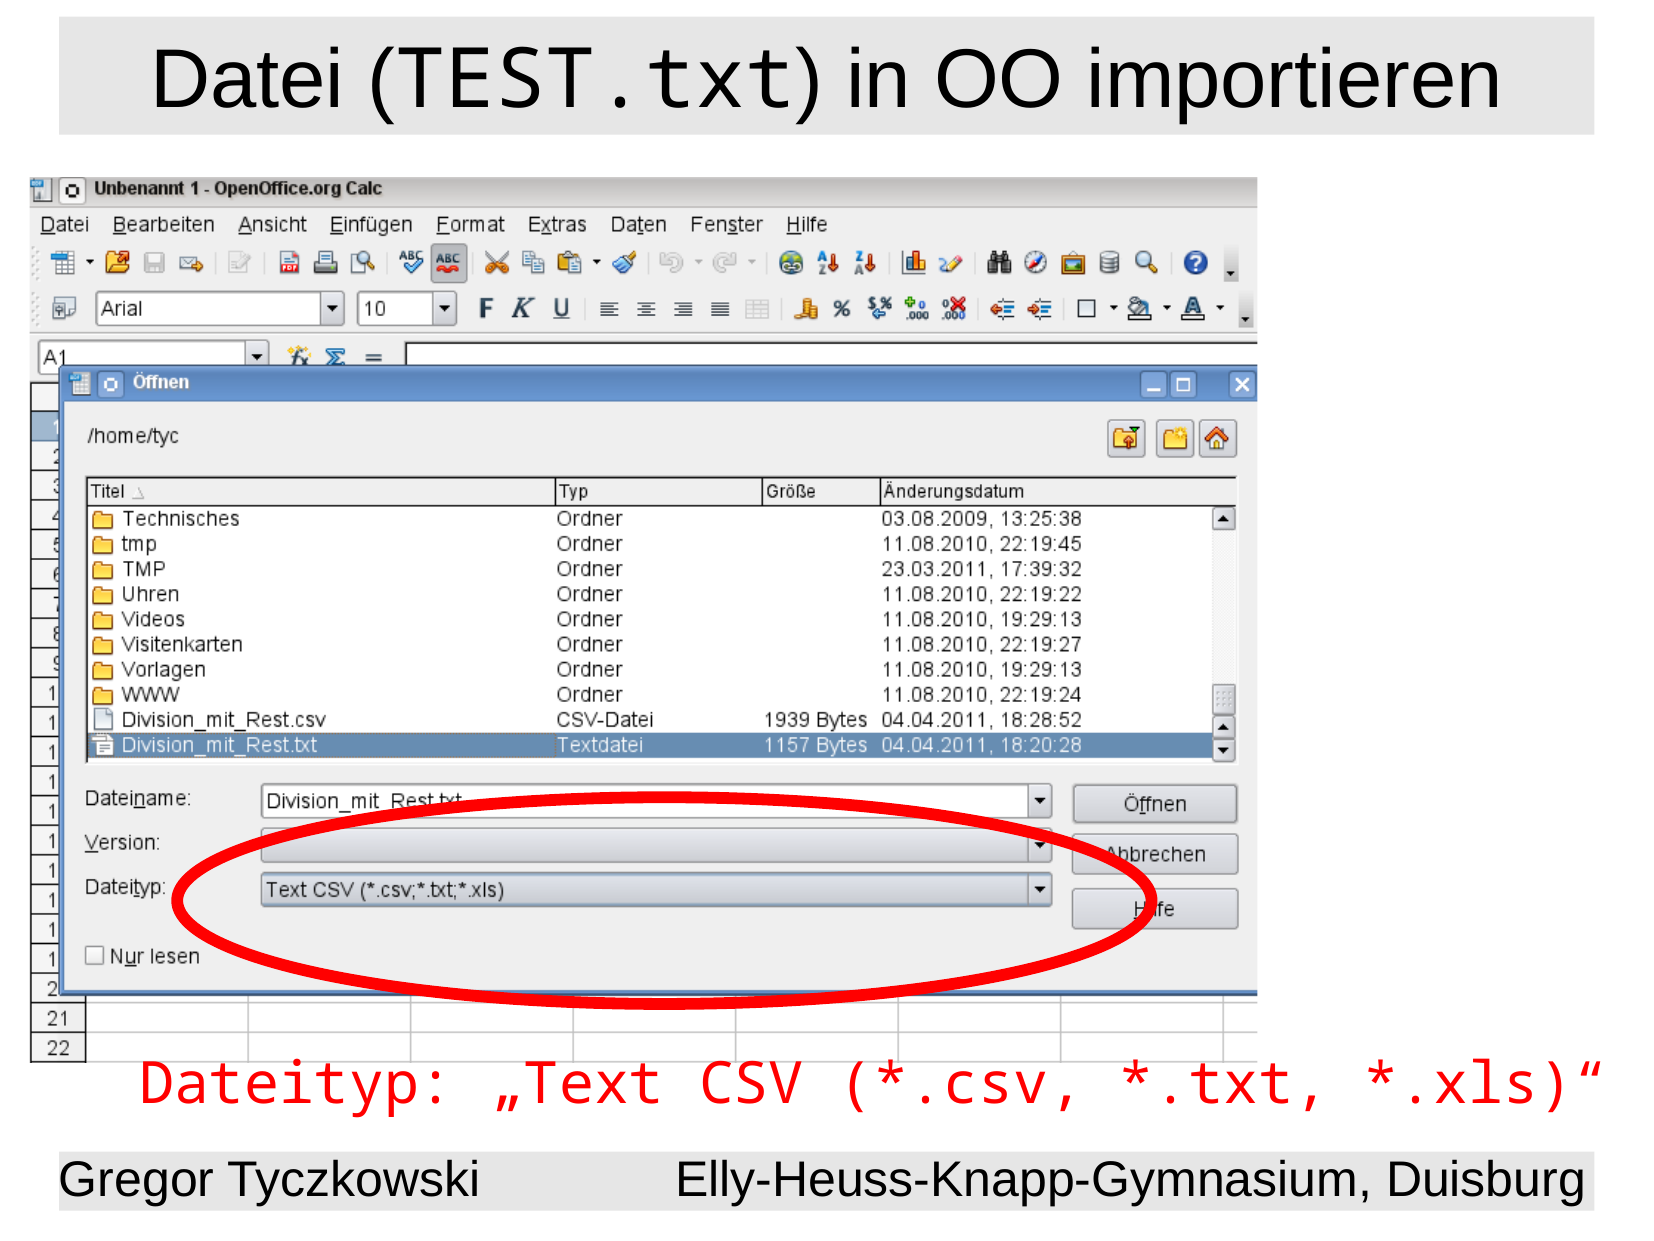

# Datei (TEST.txt) in OO importieren
Dateityp: „Text CSV (*.csv, *.txt, *.xls)“
Gregor Tyczkowski Elly-Heuss-Knapp-Gymnasium, Duisburg